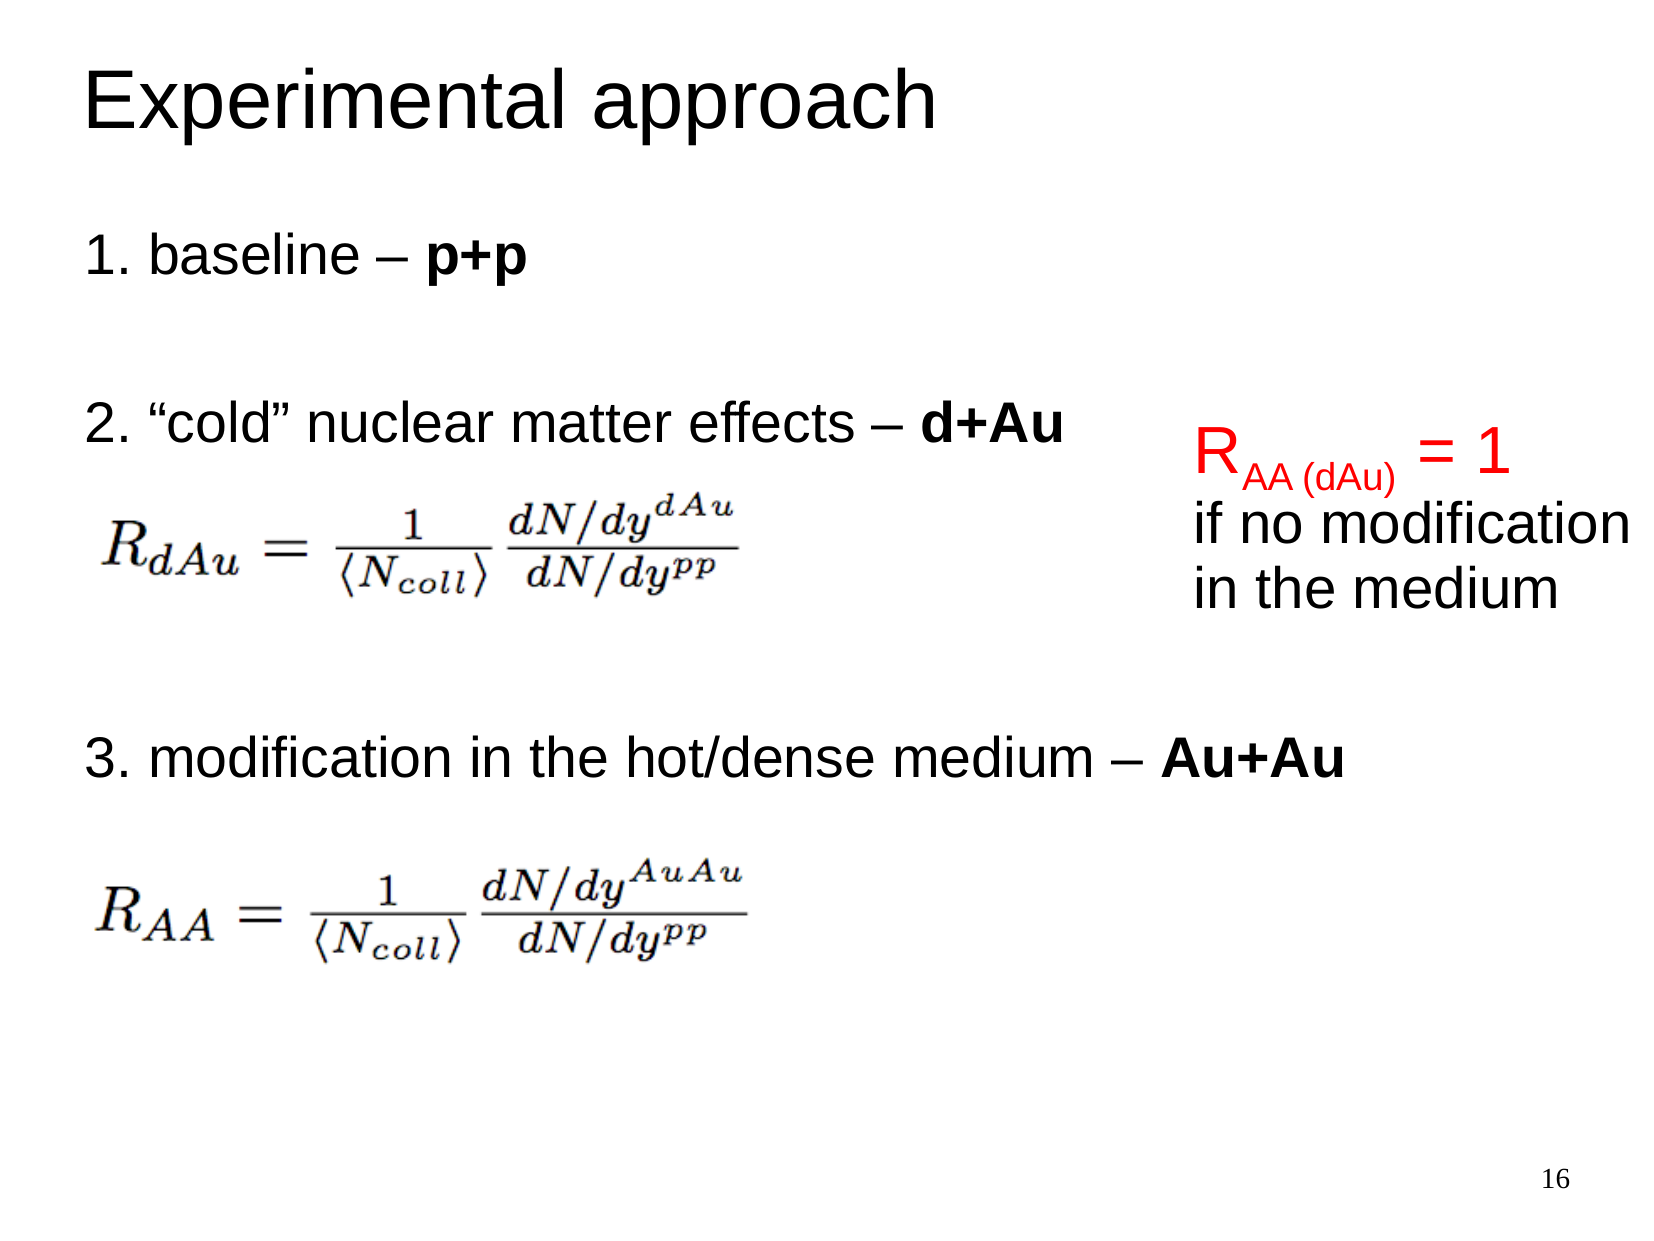

# Experimental approach
1. baseline – p+p
2. “cold” nuclear matter effects – d+Au
3. modification in the hot/dense medium – Au+Au
RAA (dAu) = 1
if no modification in the medium
16